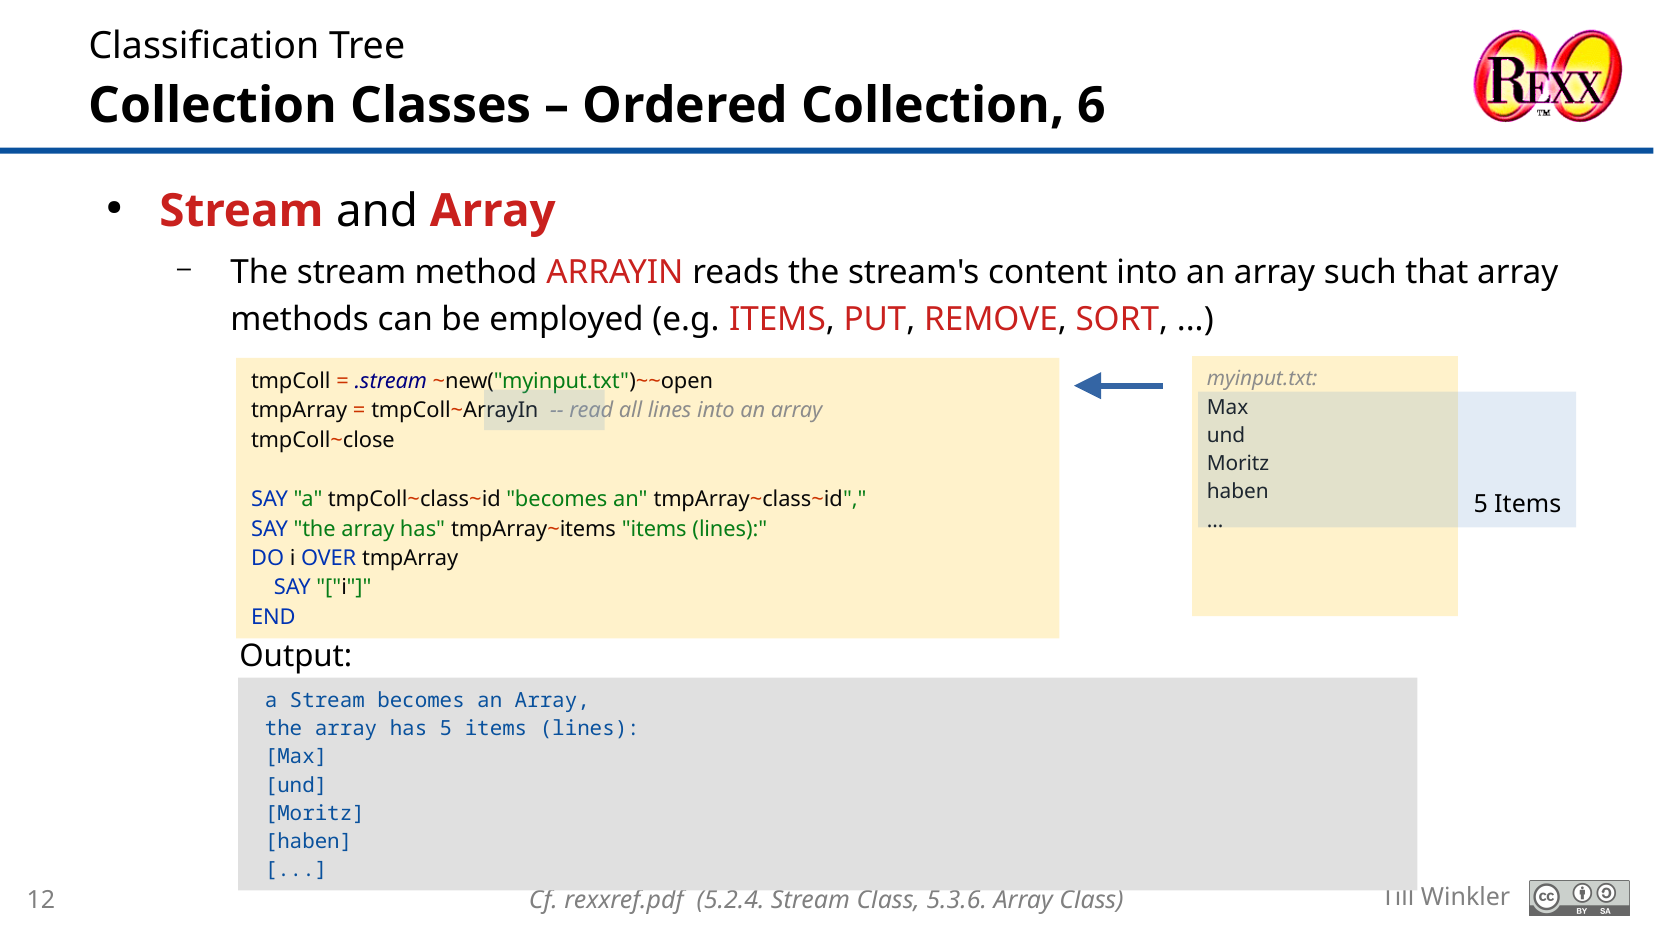

Classification Tree
Collection Classes – Ordered Collection, 6
# Stream and Array
The stream method ARRAYIN reads the stream's content into an array such that array methods can be employed (e.g. ITEMS, PUT, REMOVE, SORT, ...)
myinput.txt:
Max
und
Moritz
haben
...
tmpColl = .stream ~new("myinput.txt")~~open
tmpArray = tmpColl~ArrayIn -- read all lines into an array
tmpColl~close
SAY "a" tmpColl~class~id "becomes an" tmpArray~class~id","
SAY "the array has" tmpArray~items "items (lines):"
DO i OVER tmpArray
 SAY "["i"]"
END
5 Items
Output:
a Stream becomes an Array,
the array has 5 items (lines):
[Max]
[und]
[Moritz]
[haben]
[...]
Cf. rexxref.pdf (5.2.4. Stream Class, 5.3.6. Array Class)